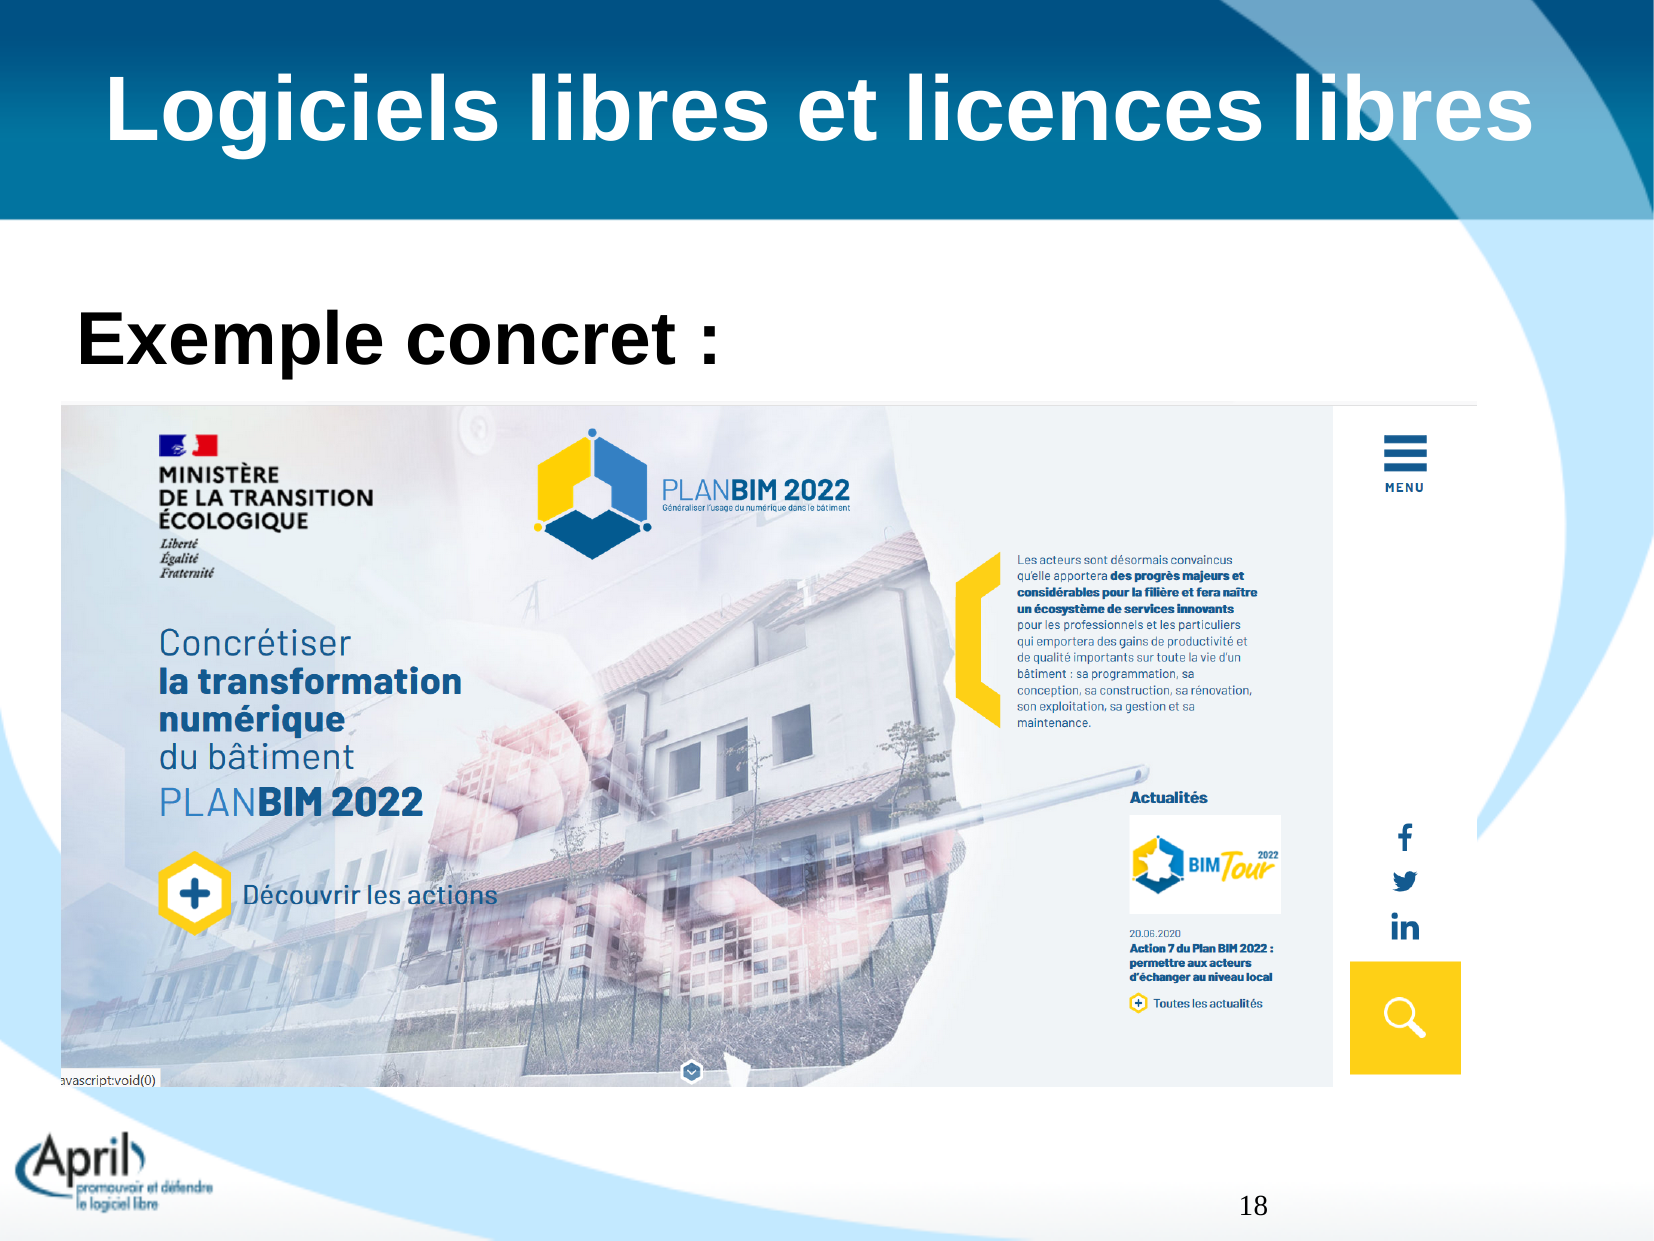

# Logiciels libres et licences libres
Exemple concret :